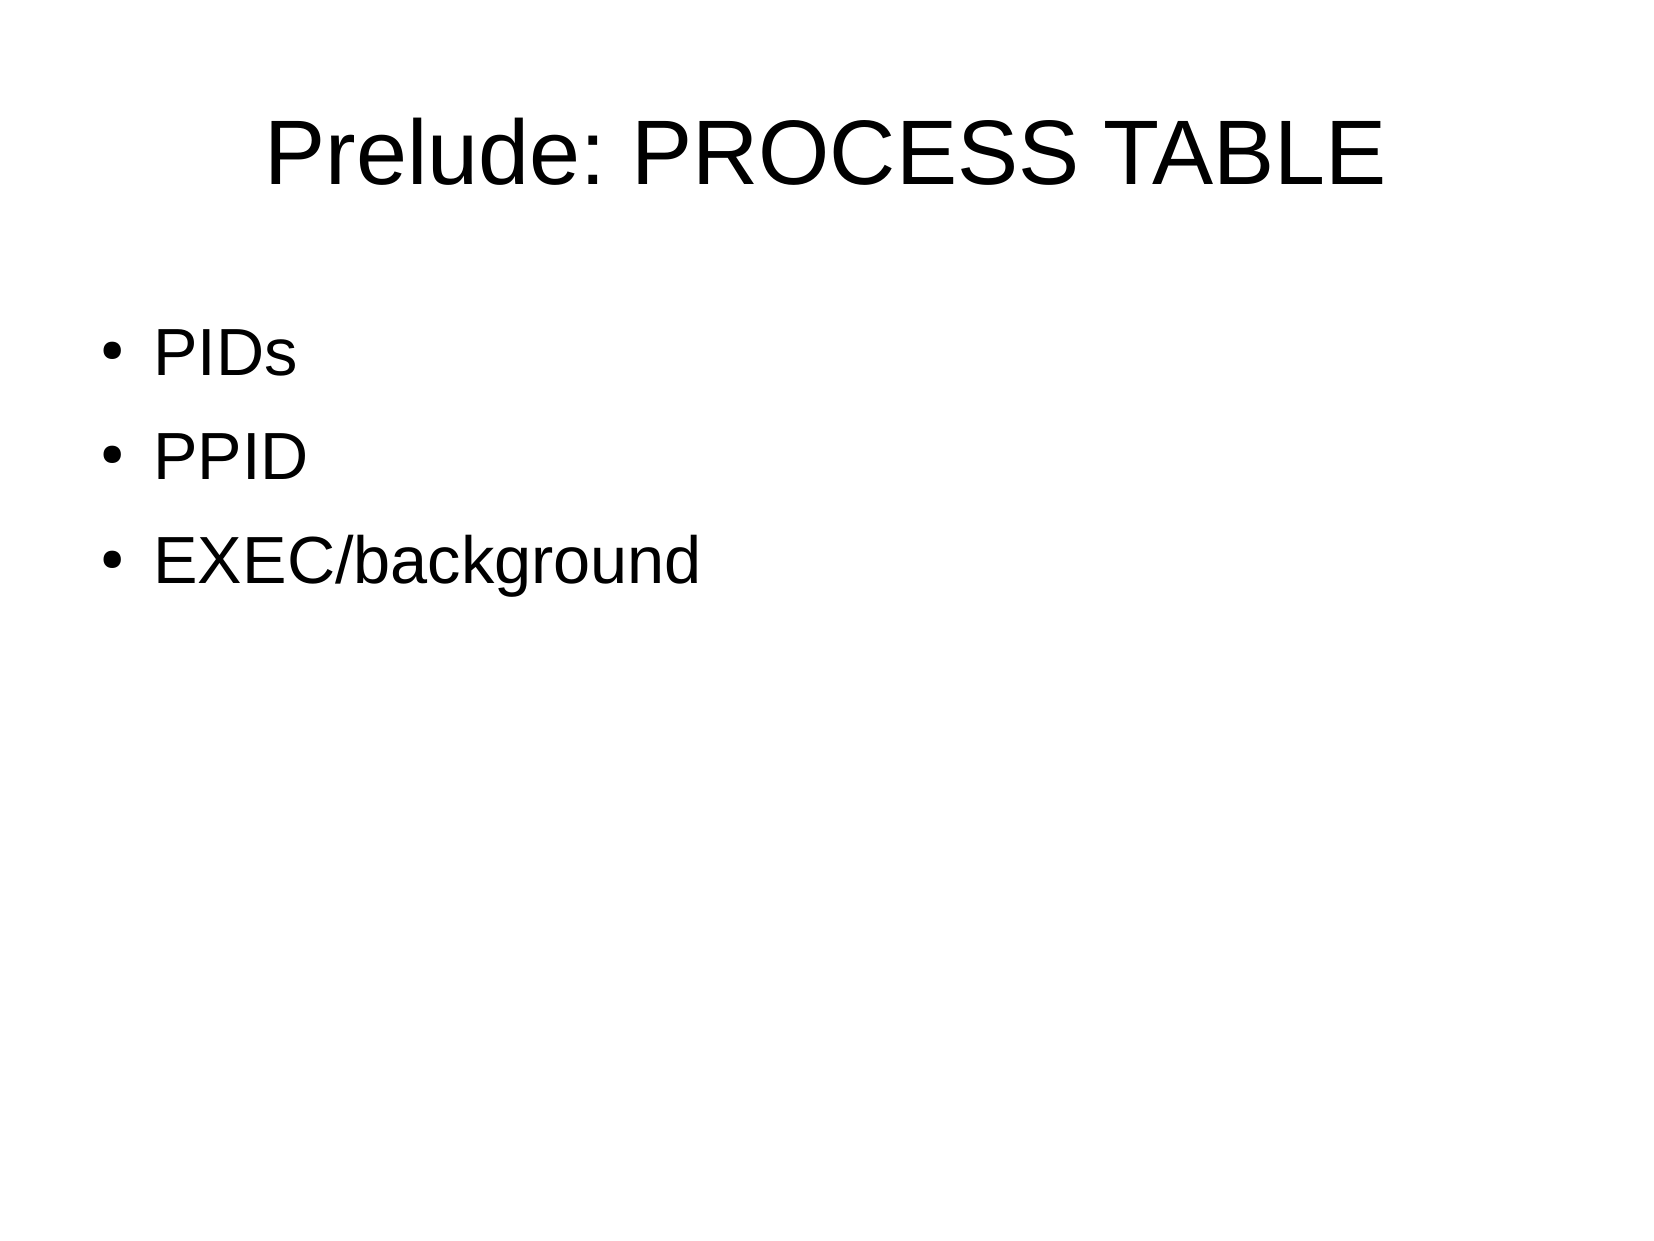

# Prelude: PROCESS TABLE
PIDs
PPID
EXEC/background